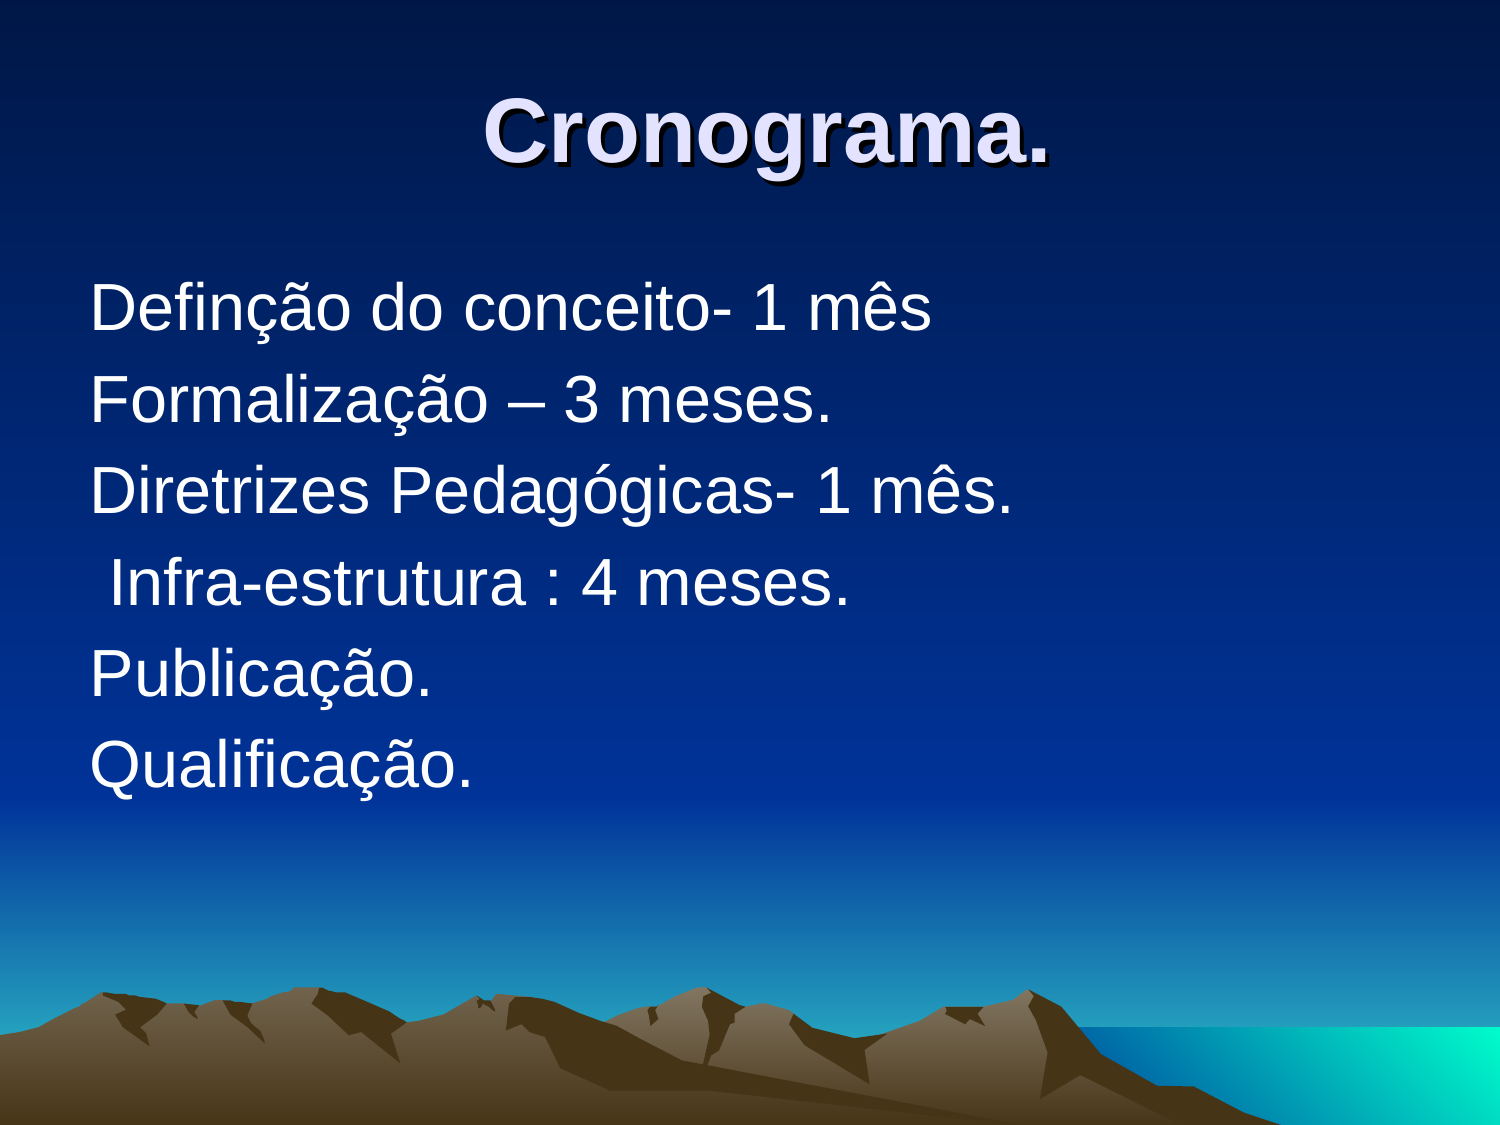

# Cronograma.
Definção do conceito- 1 mês
Formalização – 3 meses.
Diretrizes Pedagógicas- 1 mês.
 Infra-estrutura : 4 meses.
Publicação.
Qualificação.